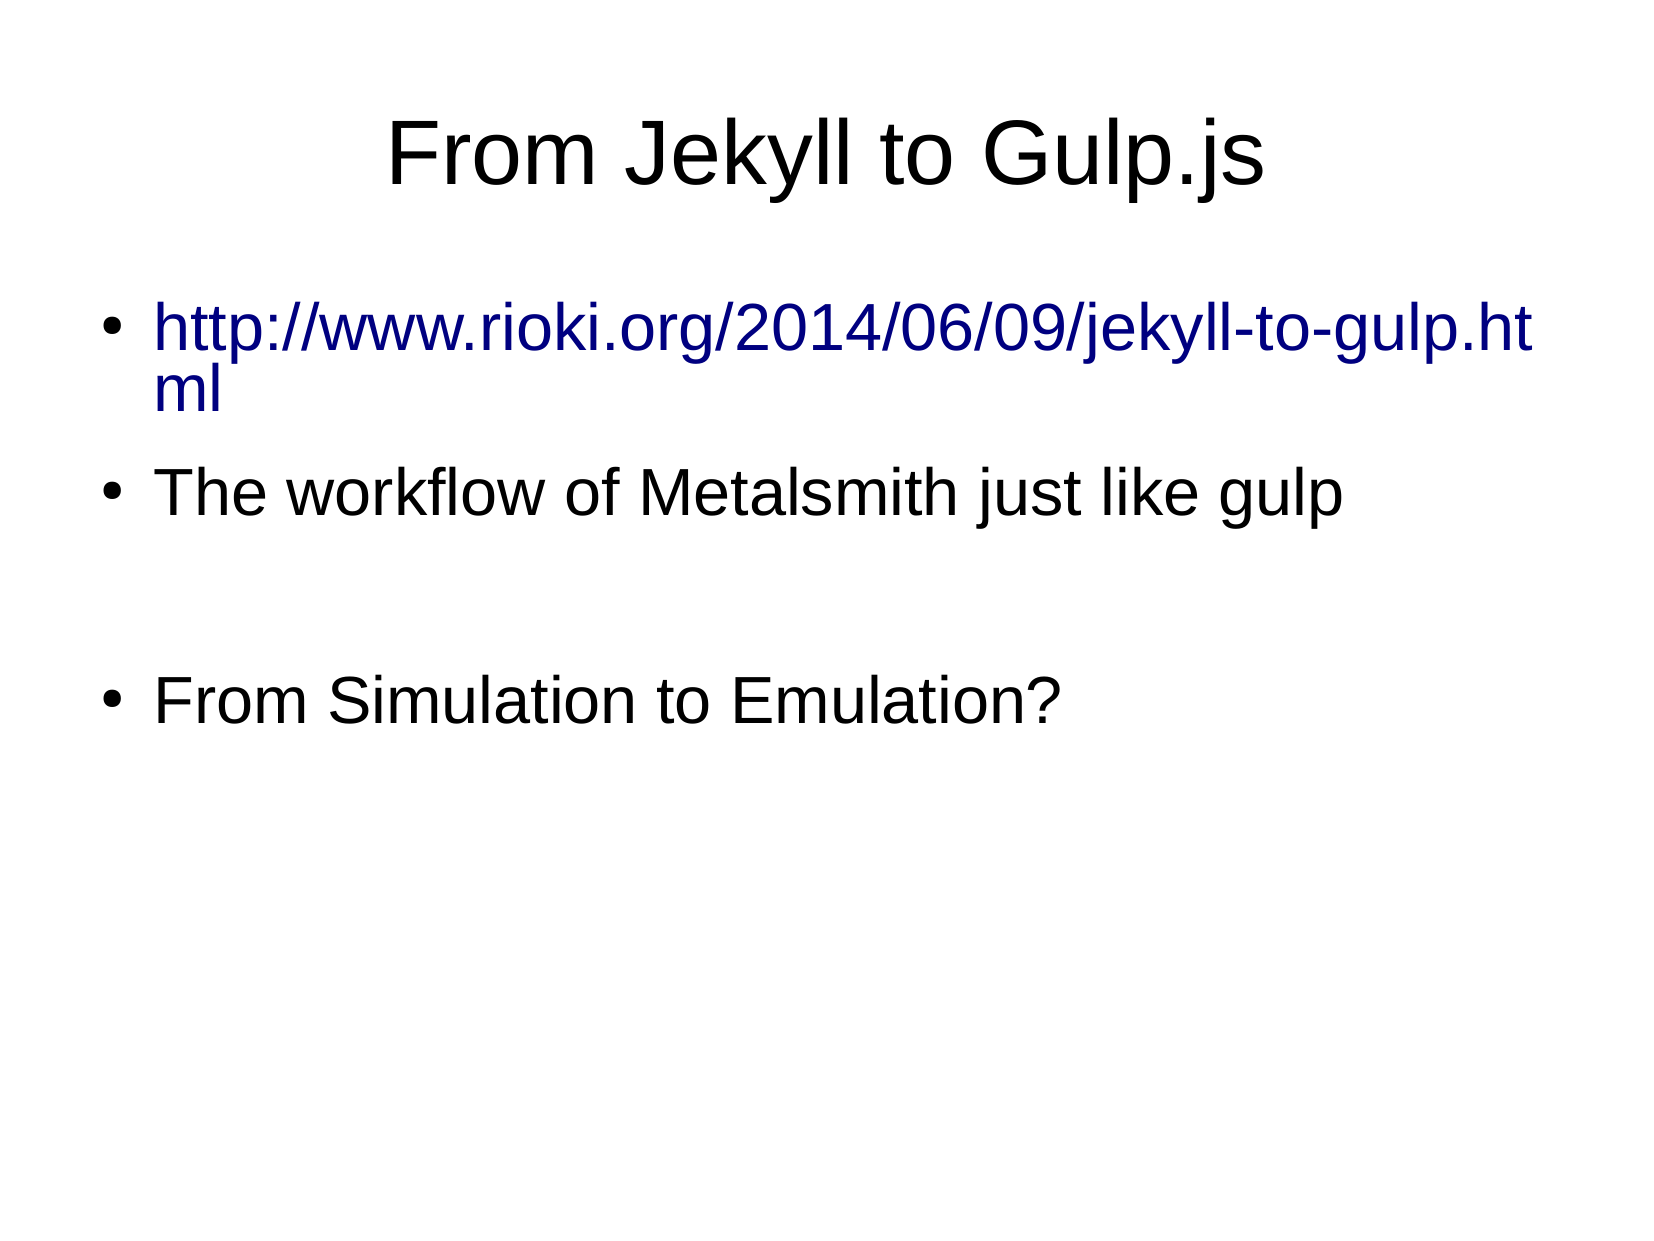

# From Jekyll to Gulp.js
http://www.rioki.org/2014/06/09/jekyll-to-gulp.html
The workflow of Metalsmith just like gulp
From Simulation to Emulation?